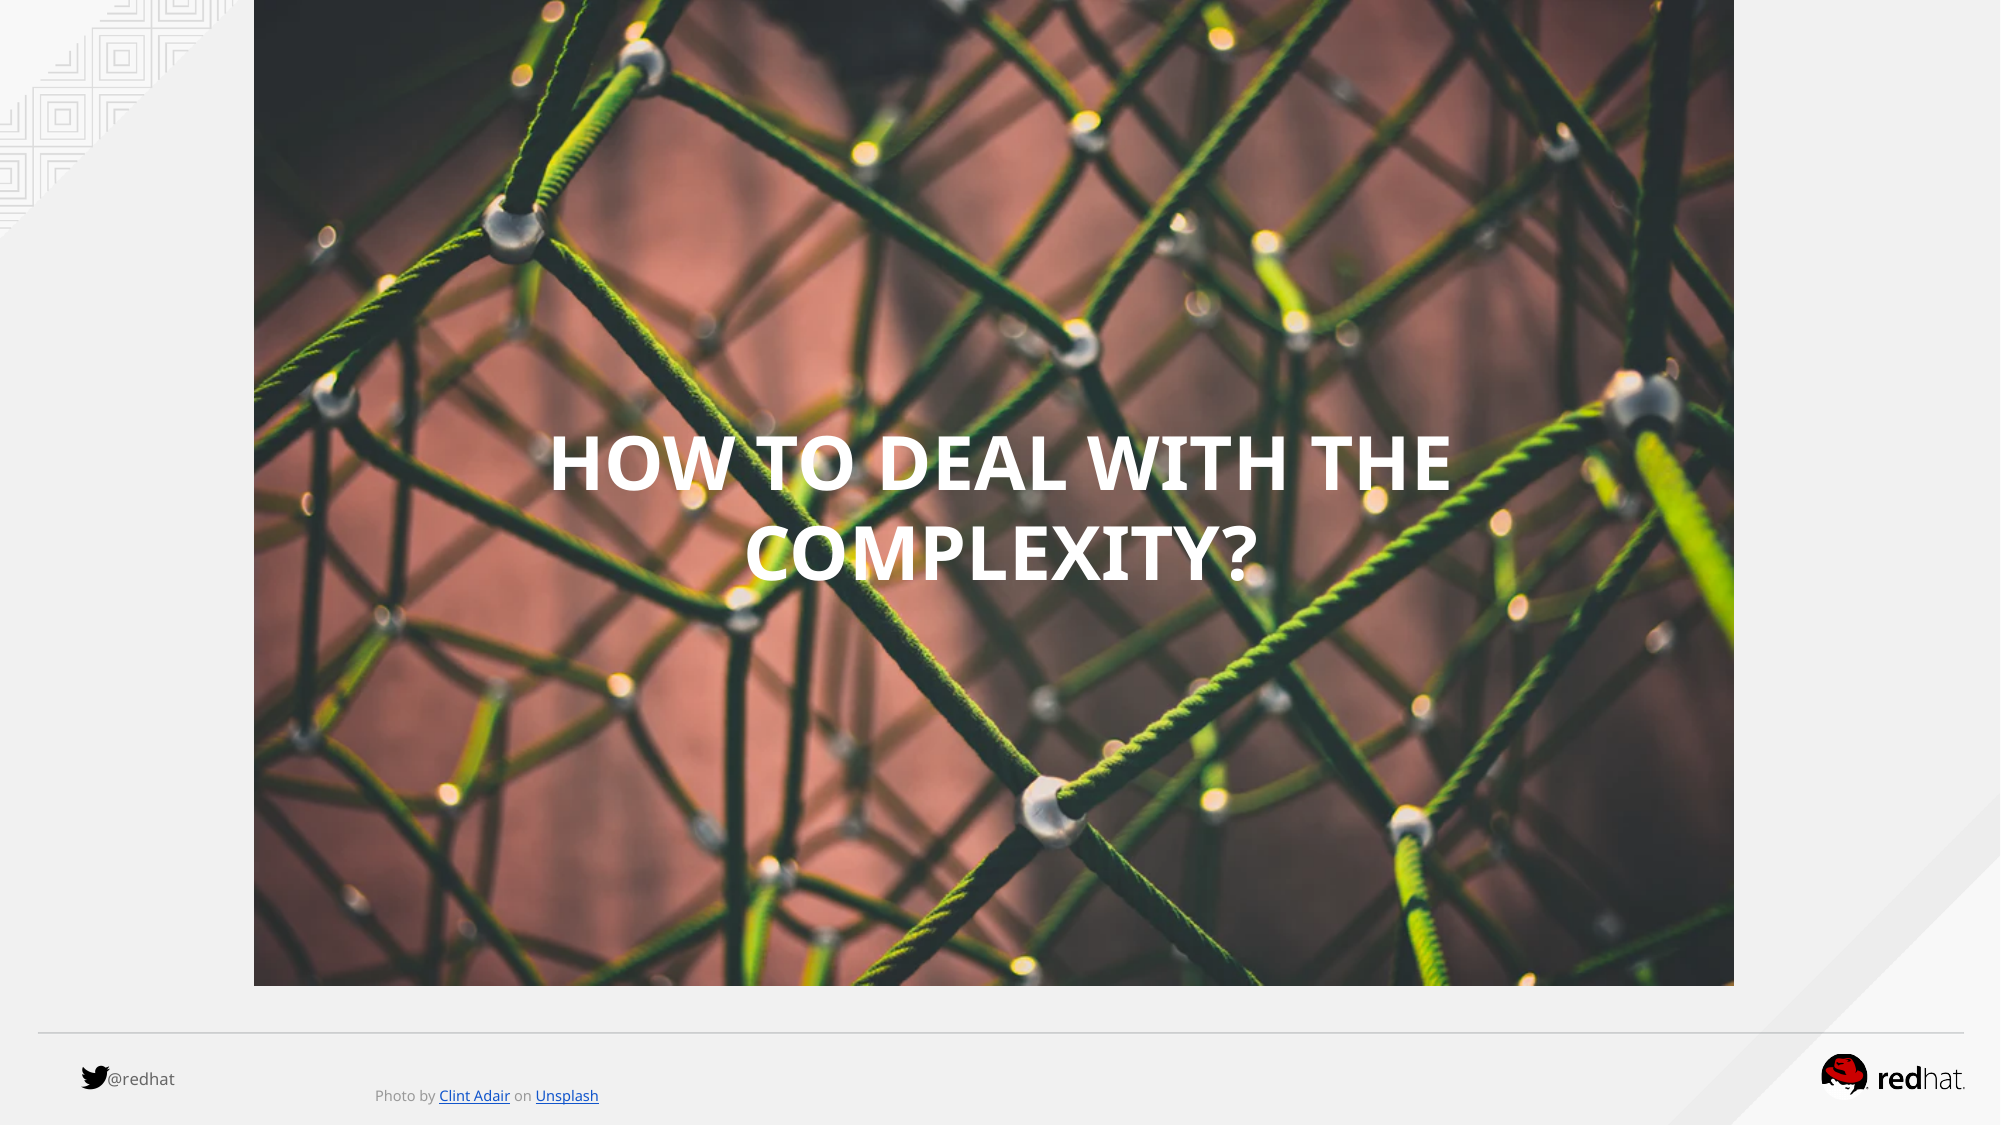

# HOW TO DEAL WITH THE COMPLEXITY?
Photo by Clint Adair on Unsplash